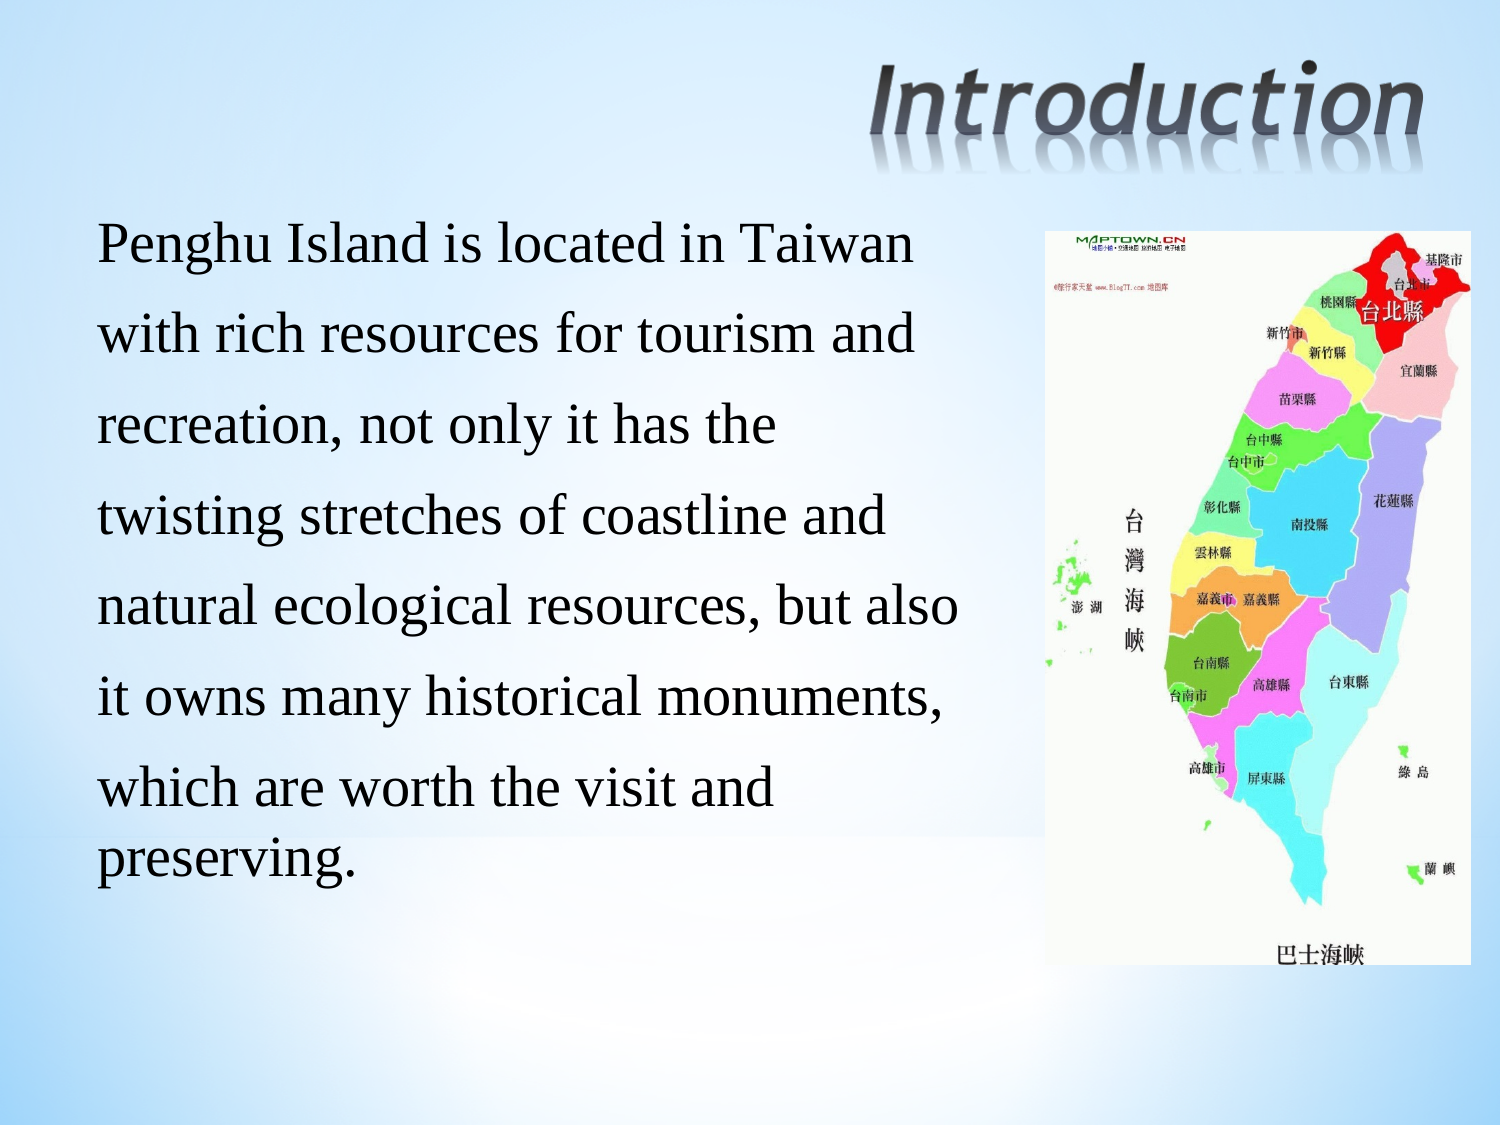

# Penghu Island is located in Taiwan
with rich resources for tourism and
recreation, not only it has the
twisting stretches of coastline and
natural ecological resources, but also
it owns many historical monuments,
which are worth the visit and preserving.